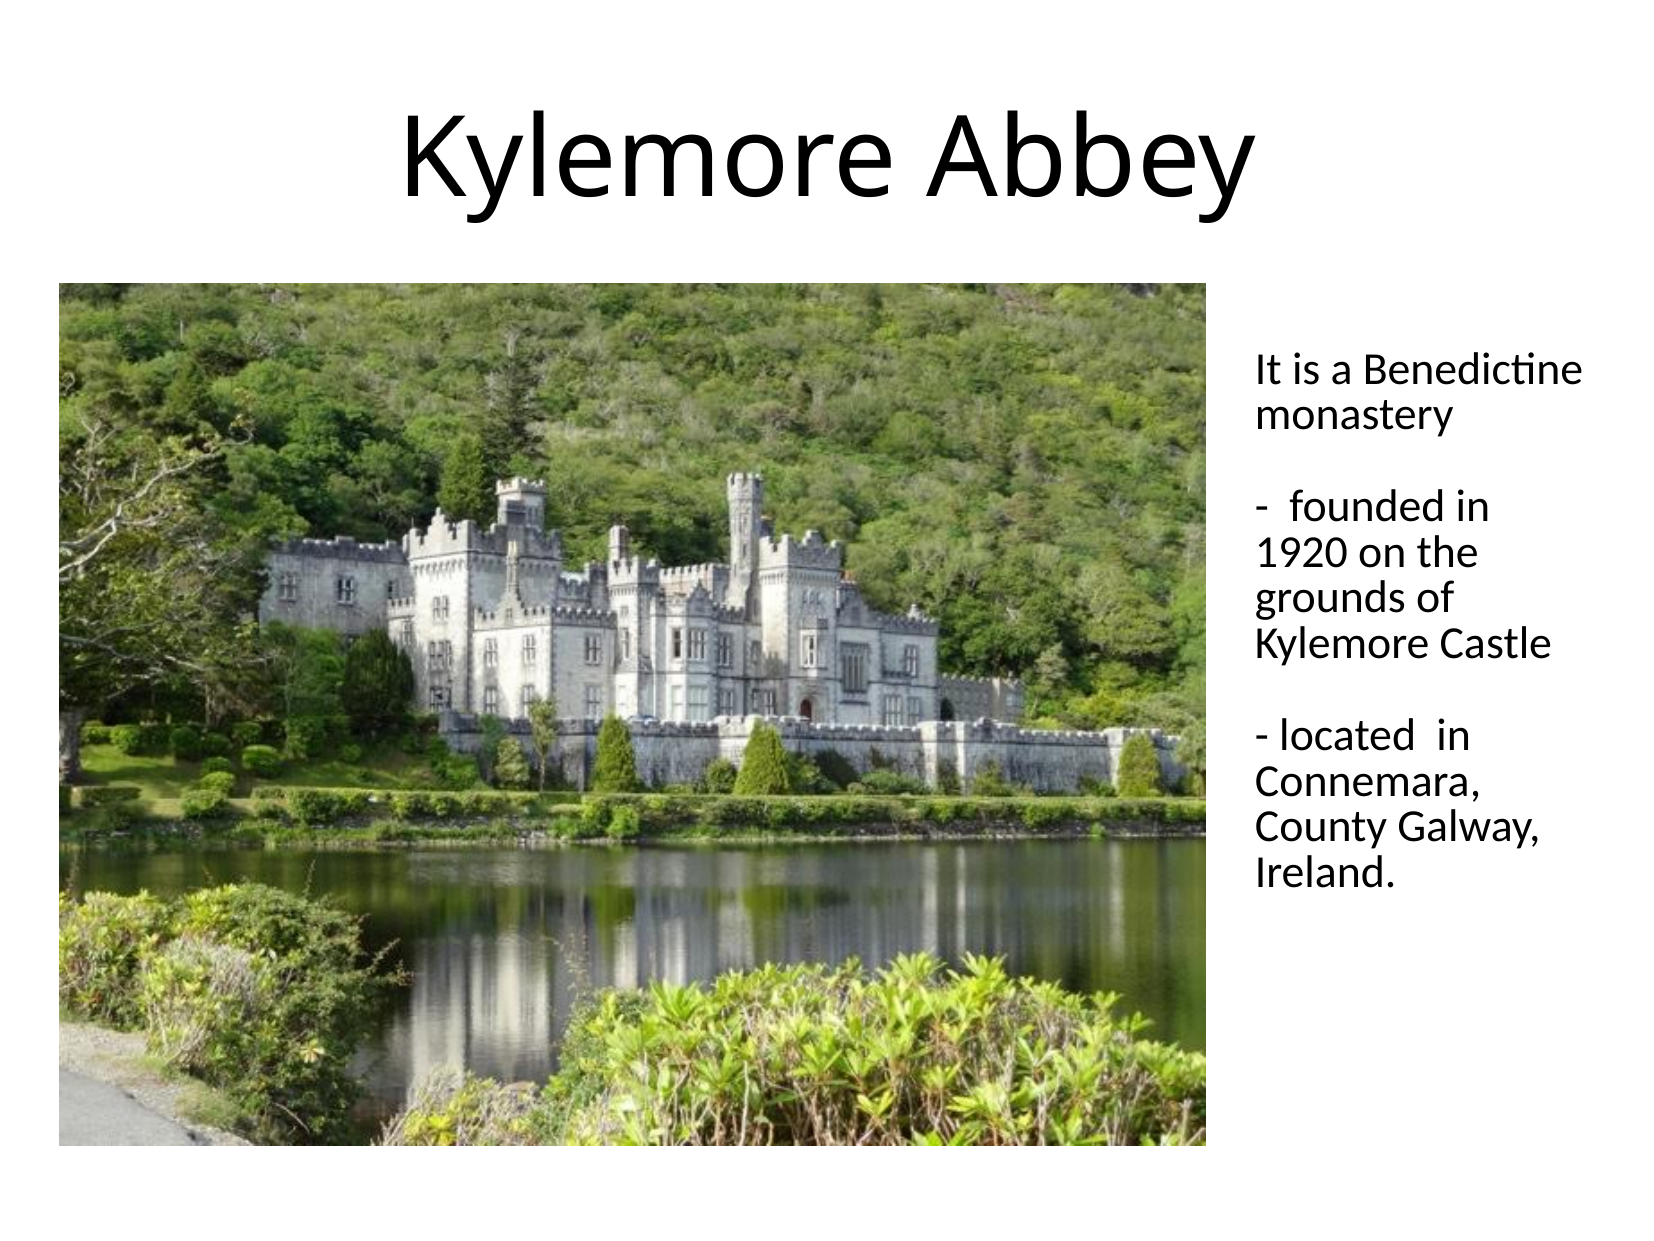

# Kylemore Abbey
It is a Benedictine monastery
- founded in 1920 on the grounds of Kylemore Castle
- located in Connemara, County Galway, Ireland.